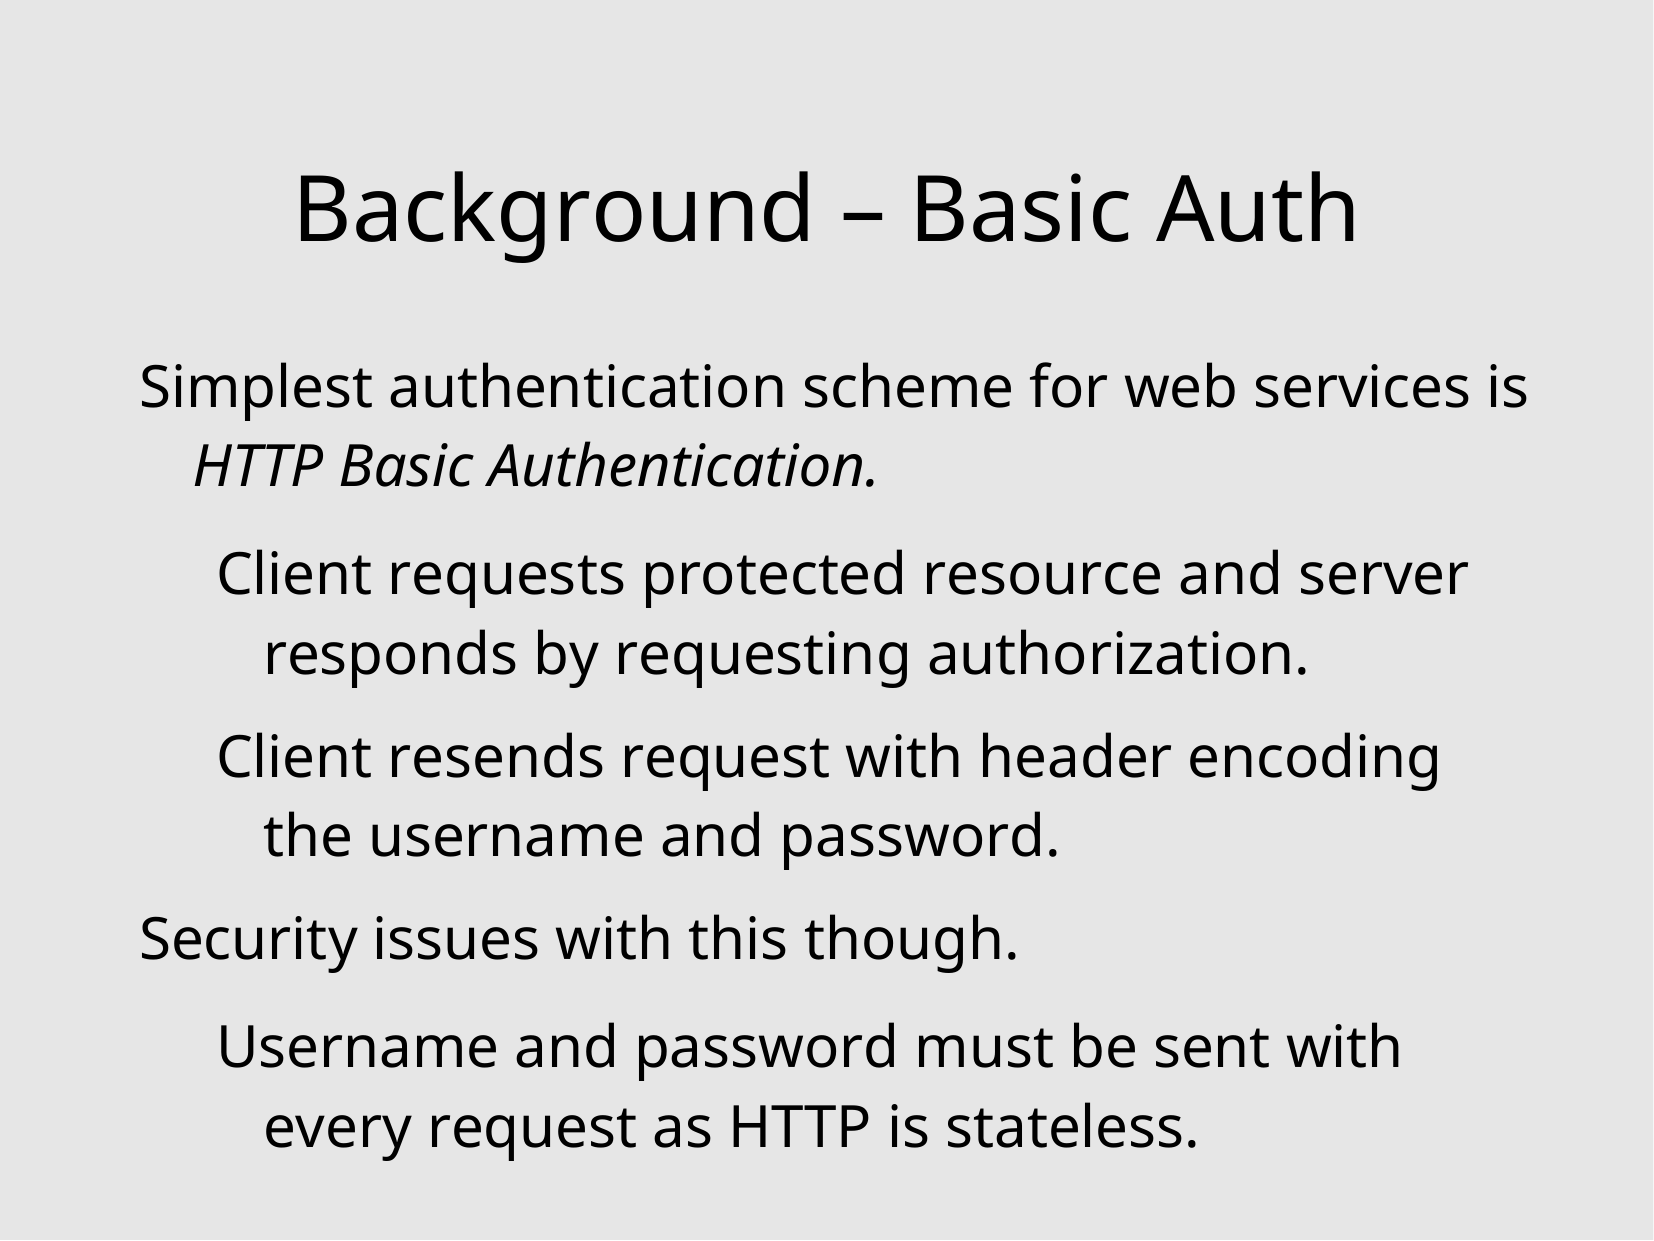

# Background – Basic Auth
Simplest authentication scheme for web services is HTTP Basic Authentication.
Client requests protected resource and server responds by requesting authorization.
Client resends request with header encoding the username and password.
Security issues with this though.
Username and password must be sent with every request as HTTP is stateless.